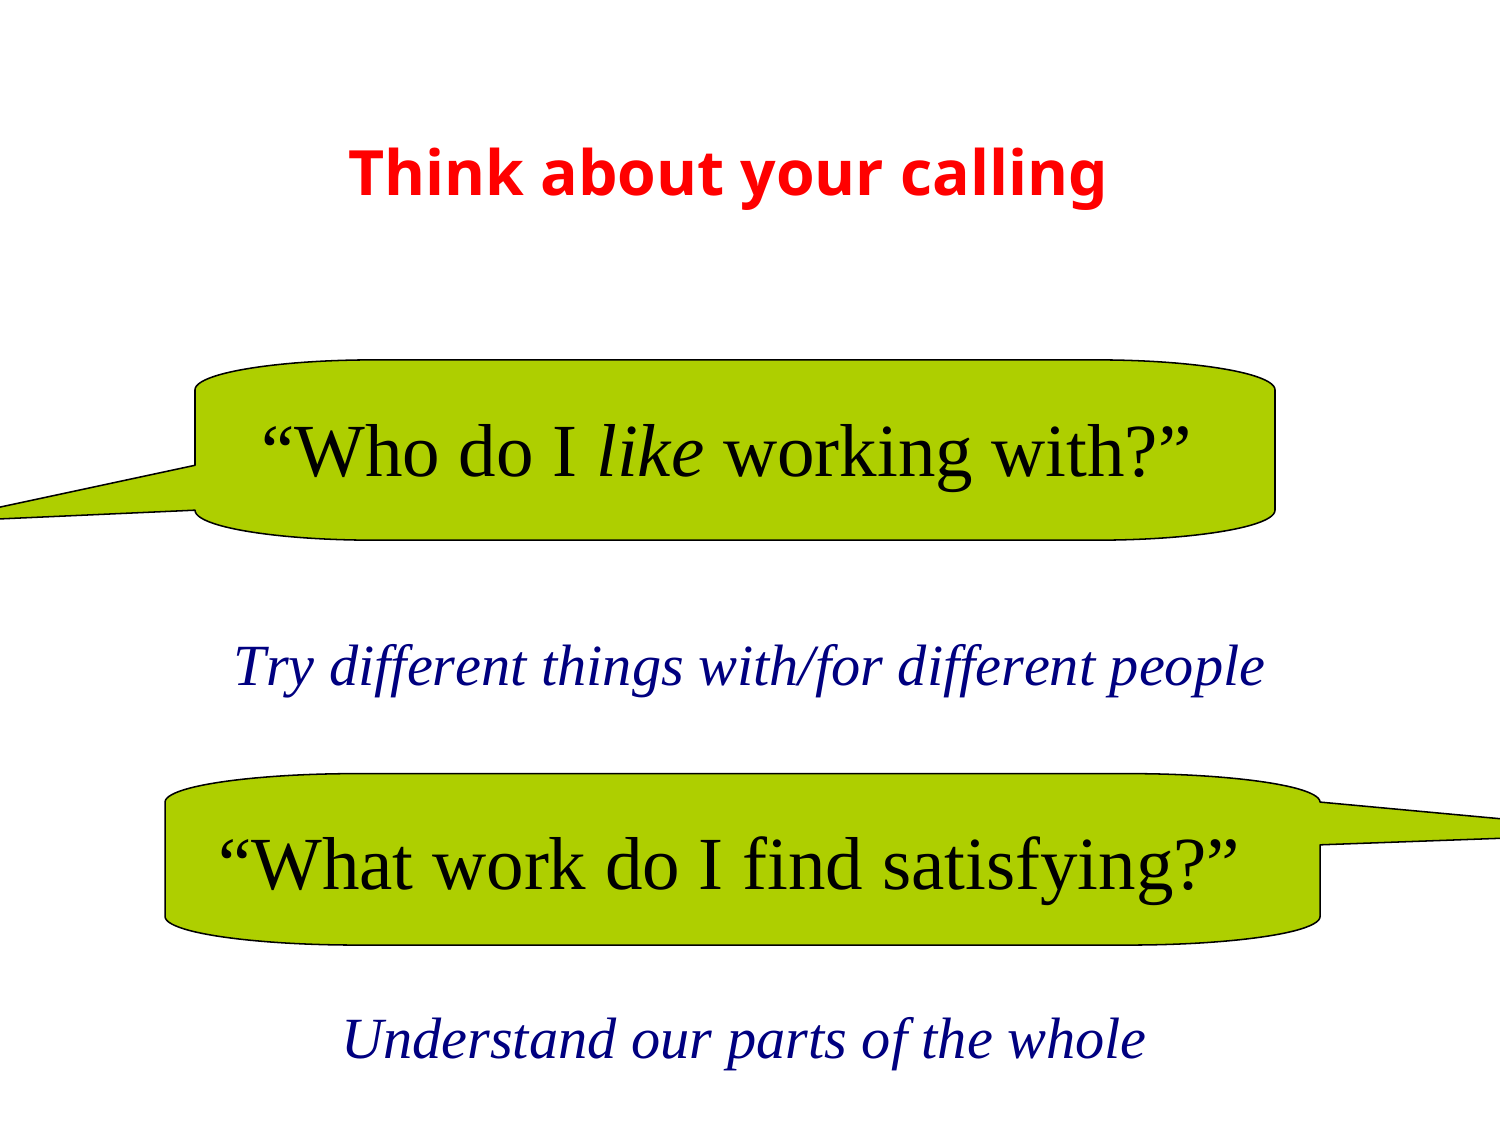

Think about your calling
“Who do I like working with?”
Try different things with/for different people
“What work do I find satisfying?”
Understand our parts of the whole